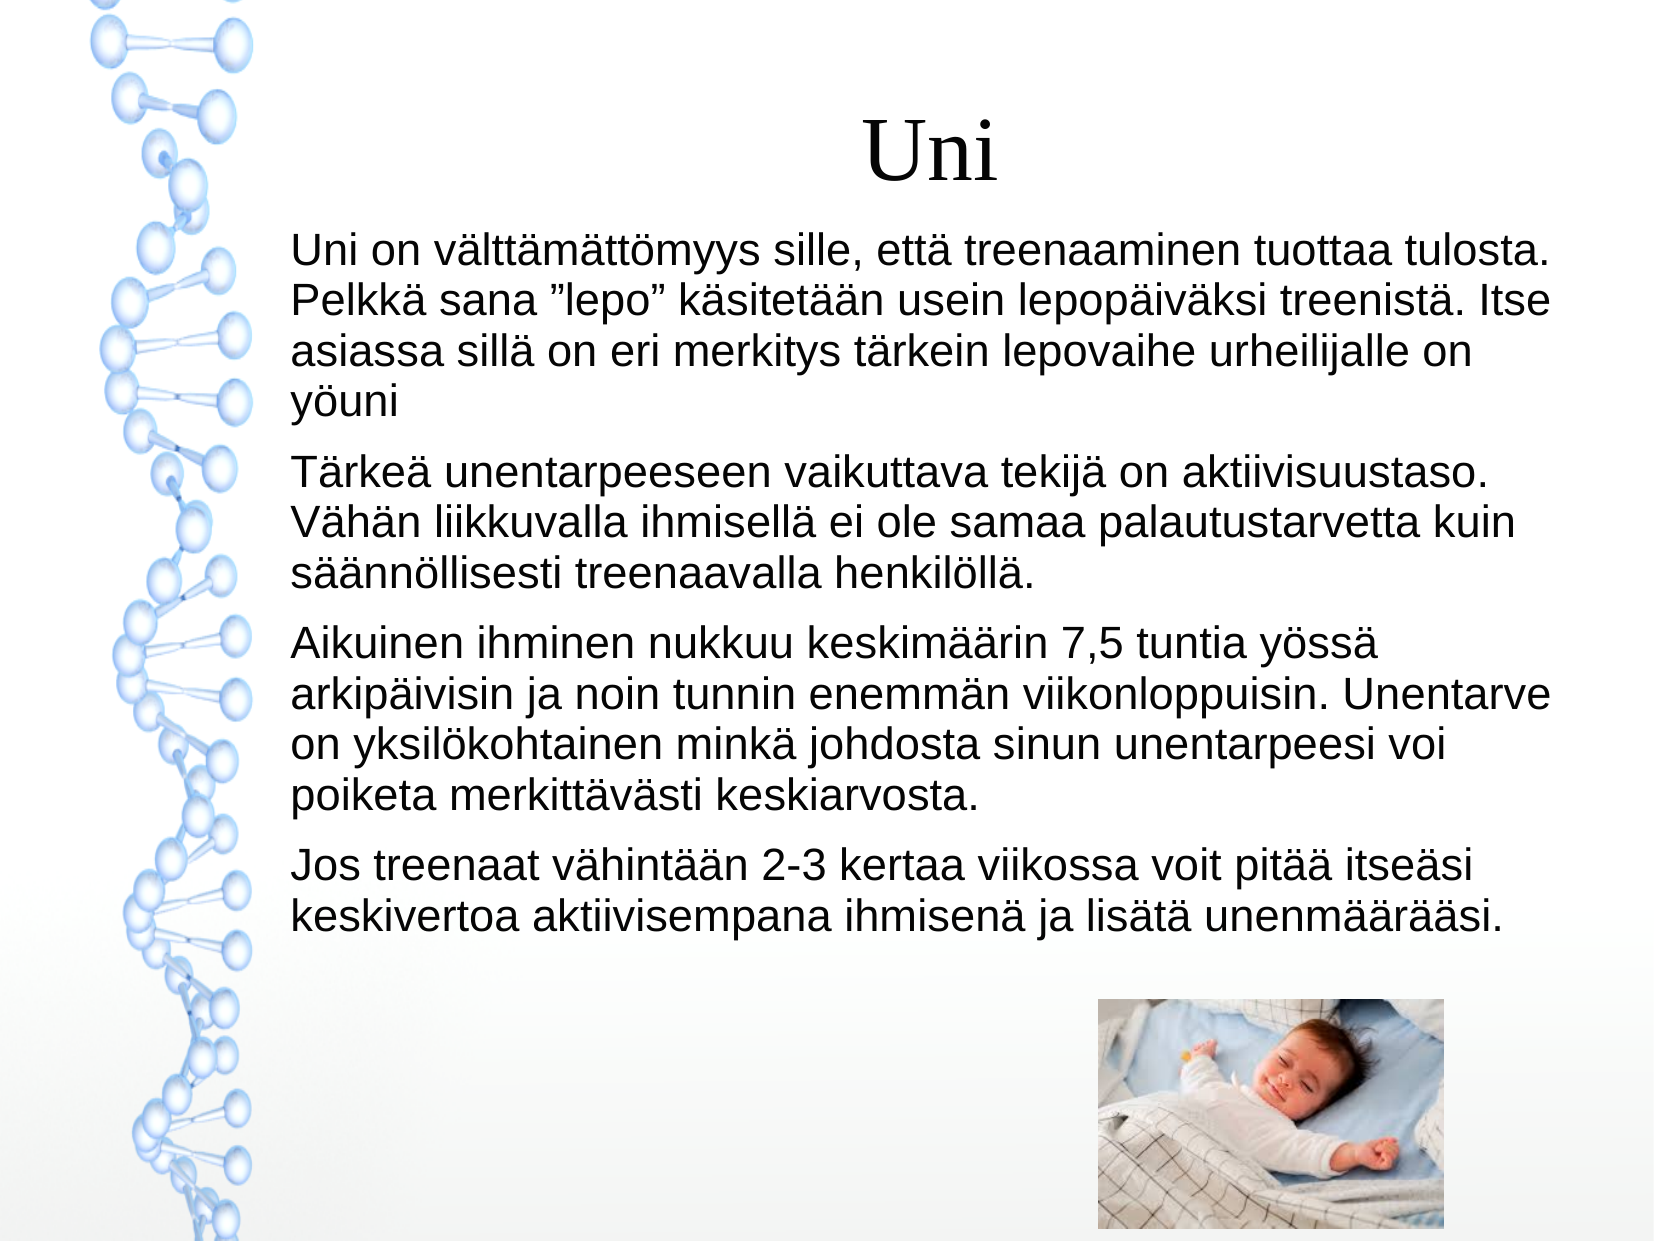

# Uni
Uni on välttämättömyys sille, että treenaaminen tuottaa tulosta. Pelkkä sana ”lepo” käsitetään usein lepopäiväksi treenistä. Itse asiassa sillä on eri merkitys tärkein lepovaihe urheilijalle on yöuni
Tärkeä unentarpeeseen vaikuttava tekijä on aktiivisuustaso. Vähän liikkuvalla ihmisellä ei ole samaa palautustarvetta kuin säännöllisesti treenaavalla henkilöllä.
Aikuinen ihminen nukkuu keskimäärin 7,5 tuntia yössä arkipäivisin ja noin tunnin enemmän viikonloppuisin. Unentarve on yksilökohtainen minkä johdosta sinun unentarpeesi voi poiketa merkittävästi keskiarvosta.
Jos treenaat vähintään 2-3 kertaa viikossa voit pitää itseäsi keskivertoa aktiivisempana ihmisenä ja lisätä unenmäärääsi.